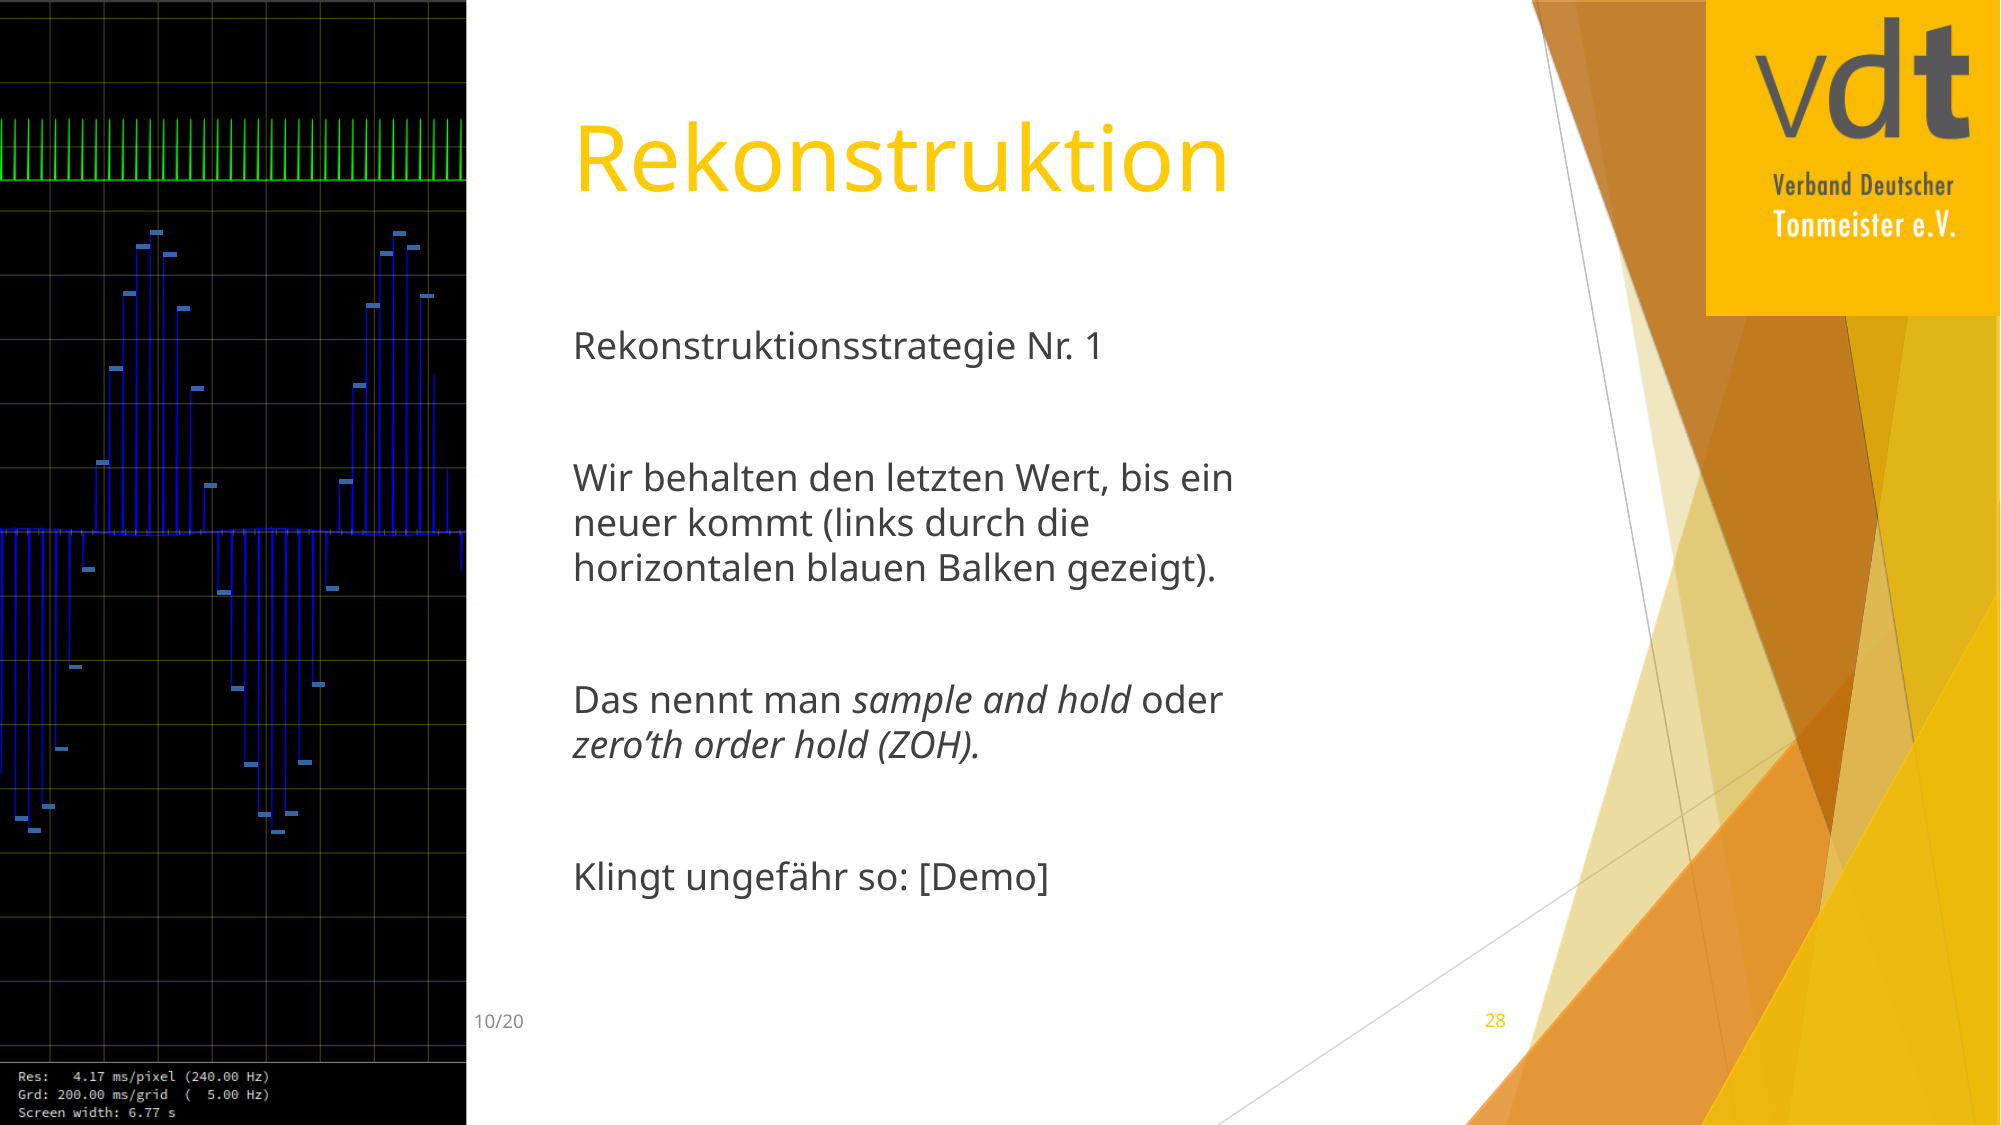

Rekonstruktion
# Rekonstruktionsstrategie Nr. 1
Wir behalten den letzten Wert, bis ein neuer kommt (links durch die horizontalen blauen Balken gezeigt).
Das nennt man sample and hold oder
zero’th order hold (ZOH).
Klingt ungefähr so: [Demo]
Jörn Nettingsmeier | Tonmeister, VDT | 10/20